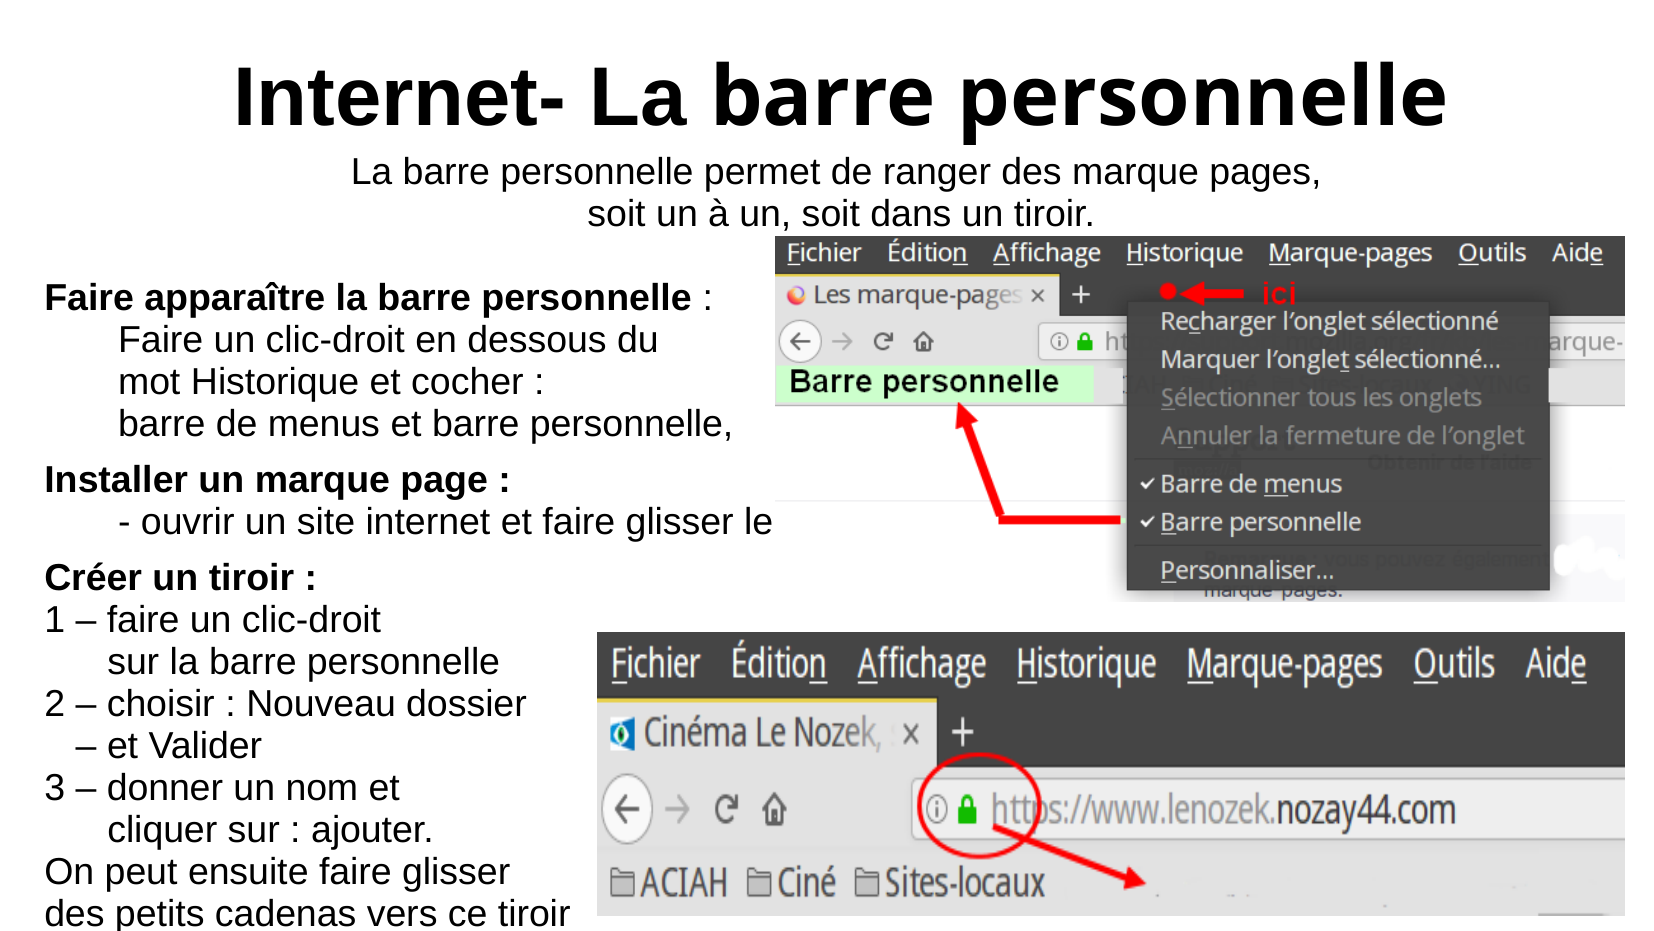

Internet- La barre personnelle
La barre personnelle permet de ranger des marque pages,
soit un à un, soit dans un tiroir.
Faire apparaître la barre personnelle :
	Faire un clic-droit en dessous du
	mot Historique et cocher :
	barre de menus et barre personnelle,
Installer un marque page :
	- ouvrir un site internet et faire glisser le petit cadenas vert vers la barre personnelle.
Créer un tiroir :
1 – faire un clic-droit
 sur la barre personnelle
2 – choisir : Nouveau dossier
 – et Valider
3 – donner un nom et
 cliquer sur : ajouter.
On peut ensuite faire glisser
des petits cadenas vers ce tiroir